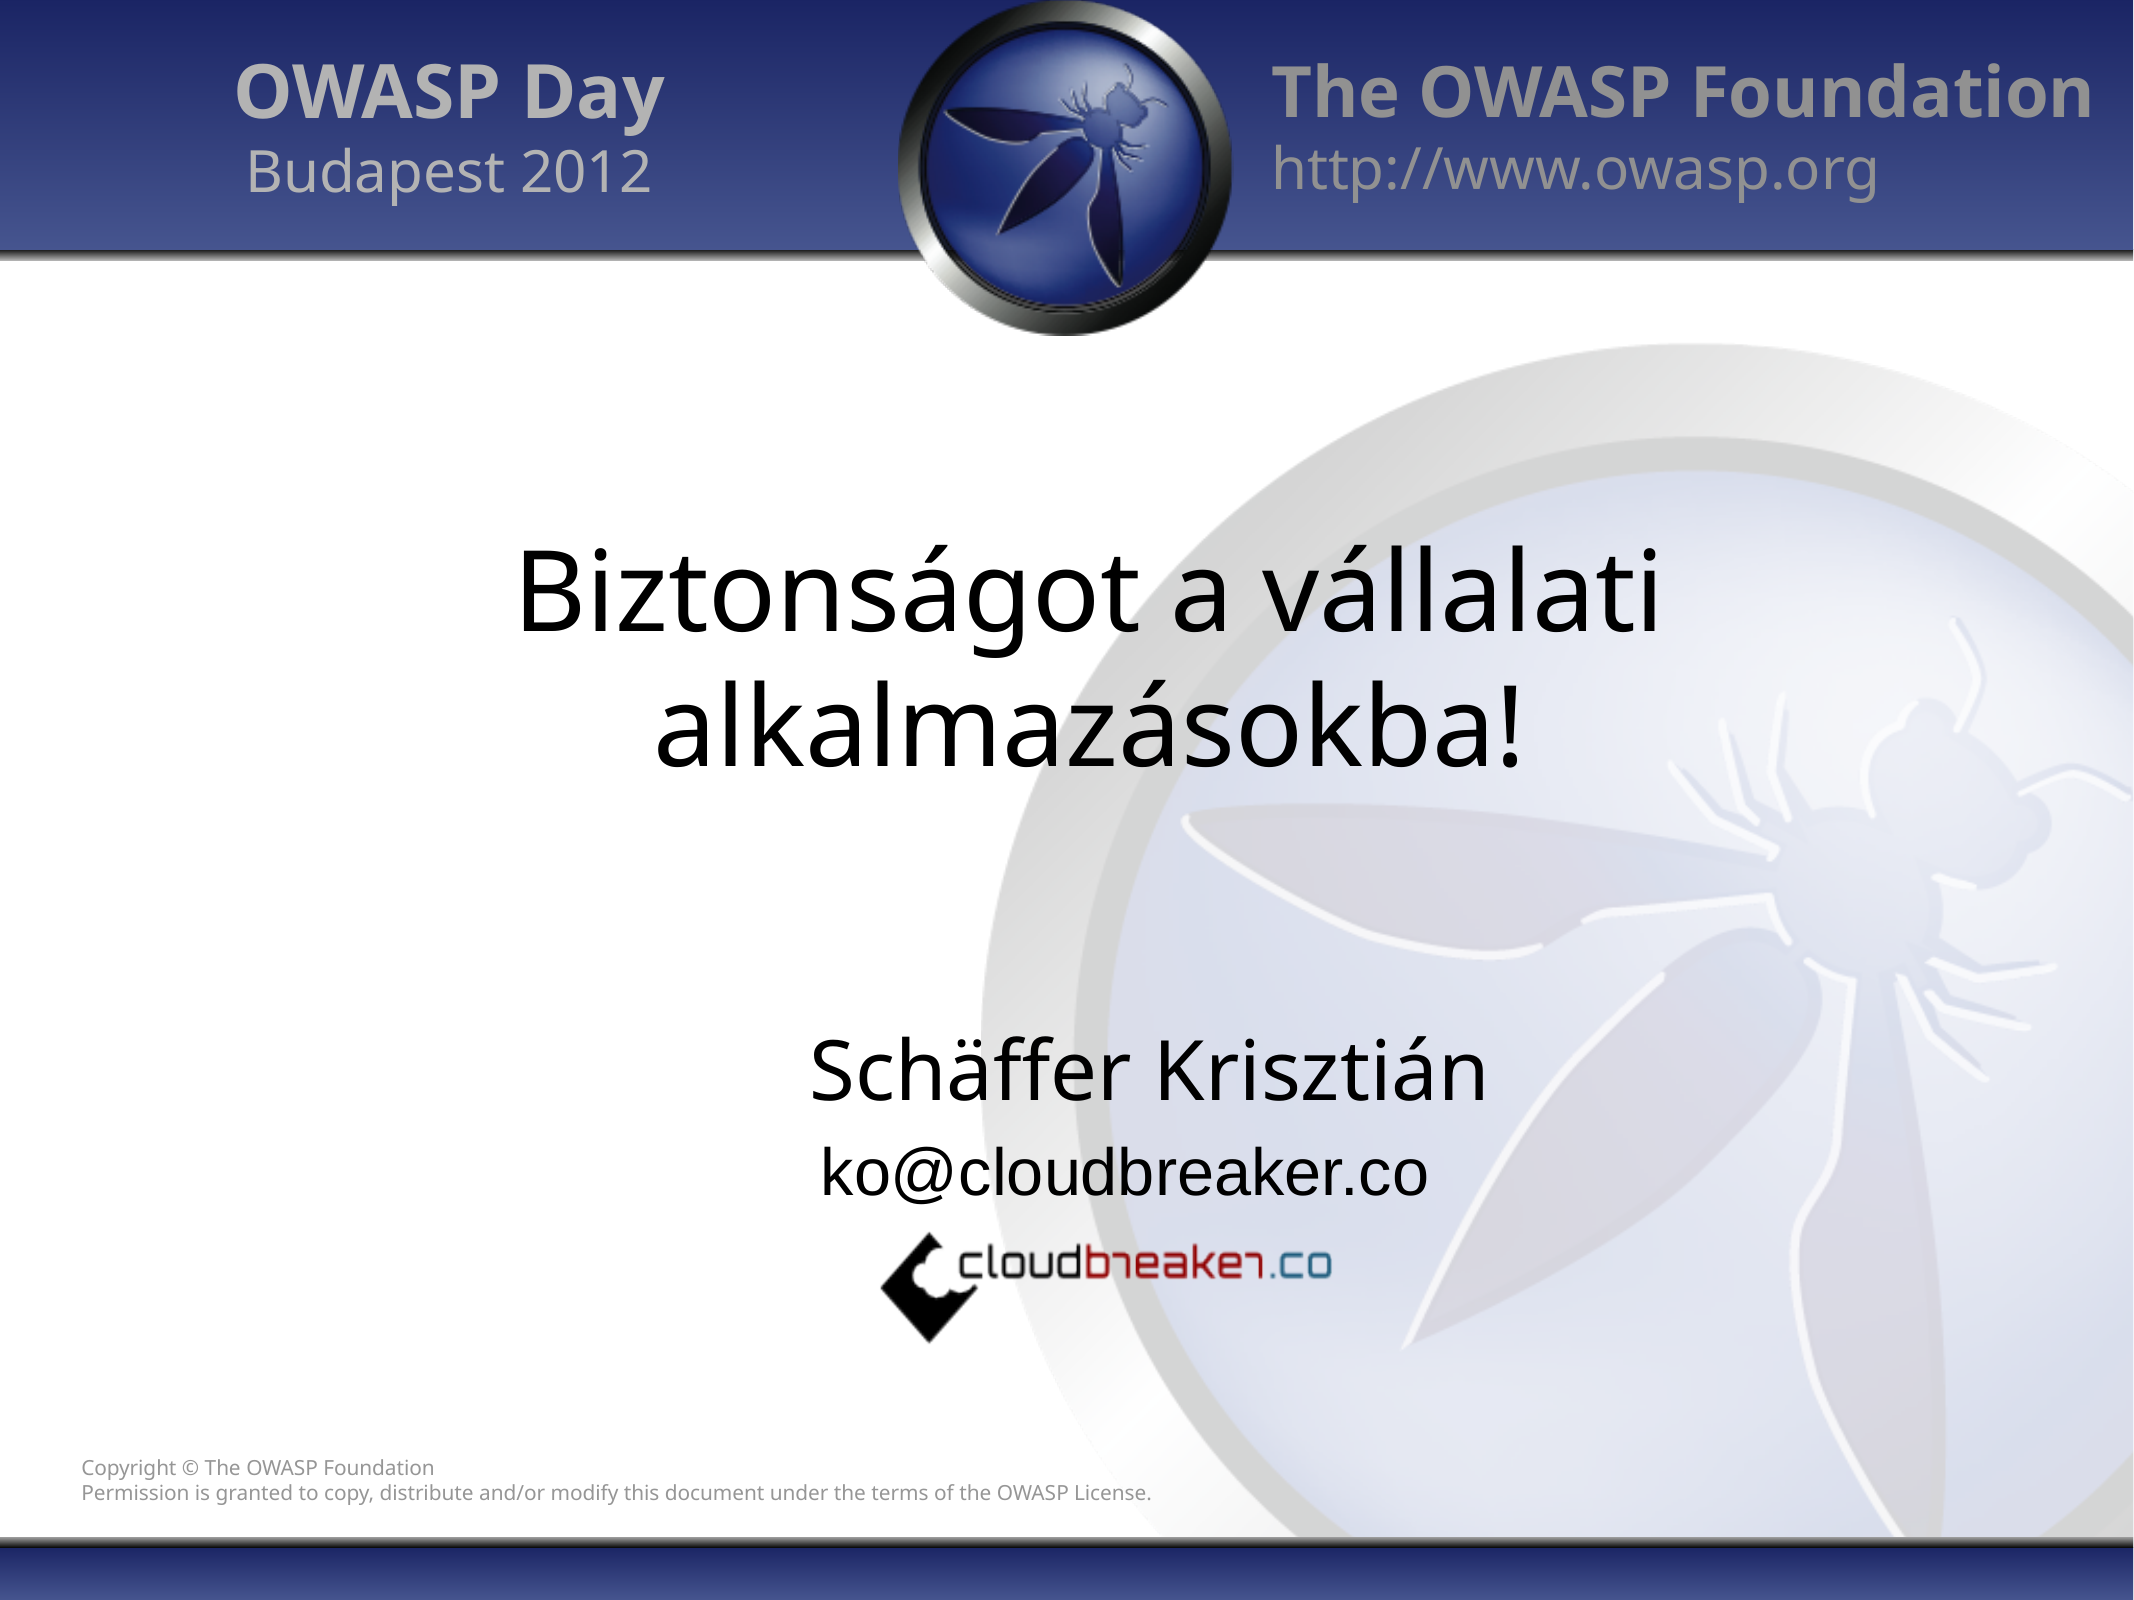

OWASP Day
Budapest 2012
# Biztonságot a vállalati alkalmazásokba!
Schäffer Krisztián
ko@cloudbreaker.co